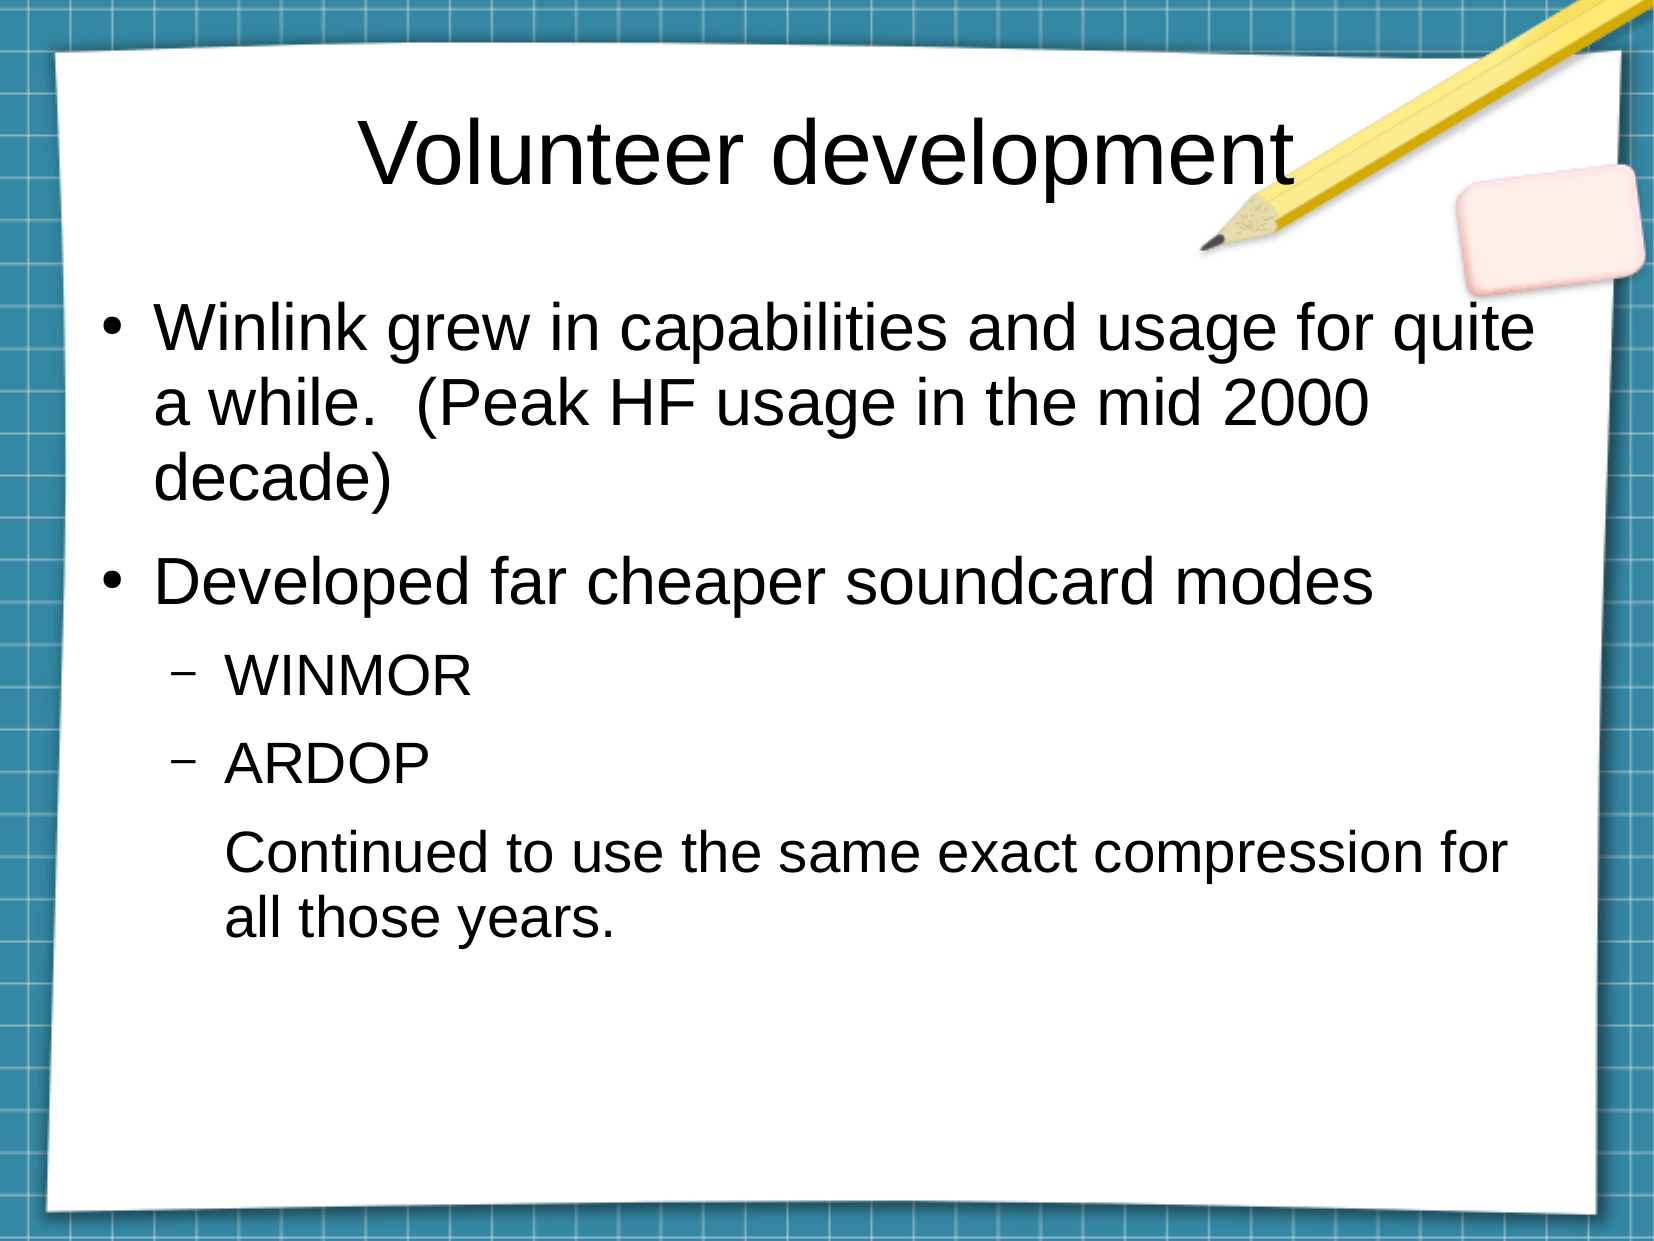

# Volunteer development
Winlink grew in capabilities and usage for quite a while. (Peak HF usage in the mid 2000 decade)
Developed far cheaper soundcard modes
WINMOR
ARDOP
Continued to use the same exact compression for all those years.